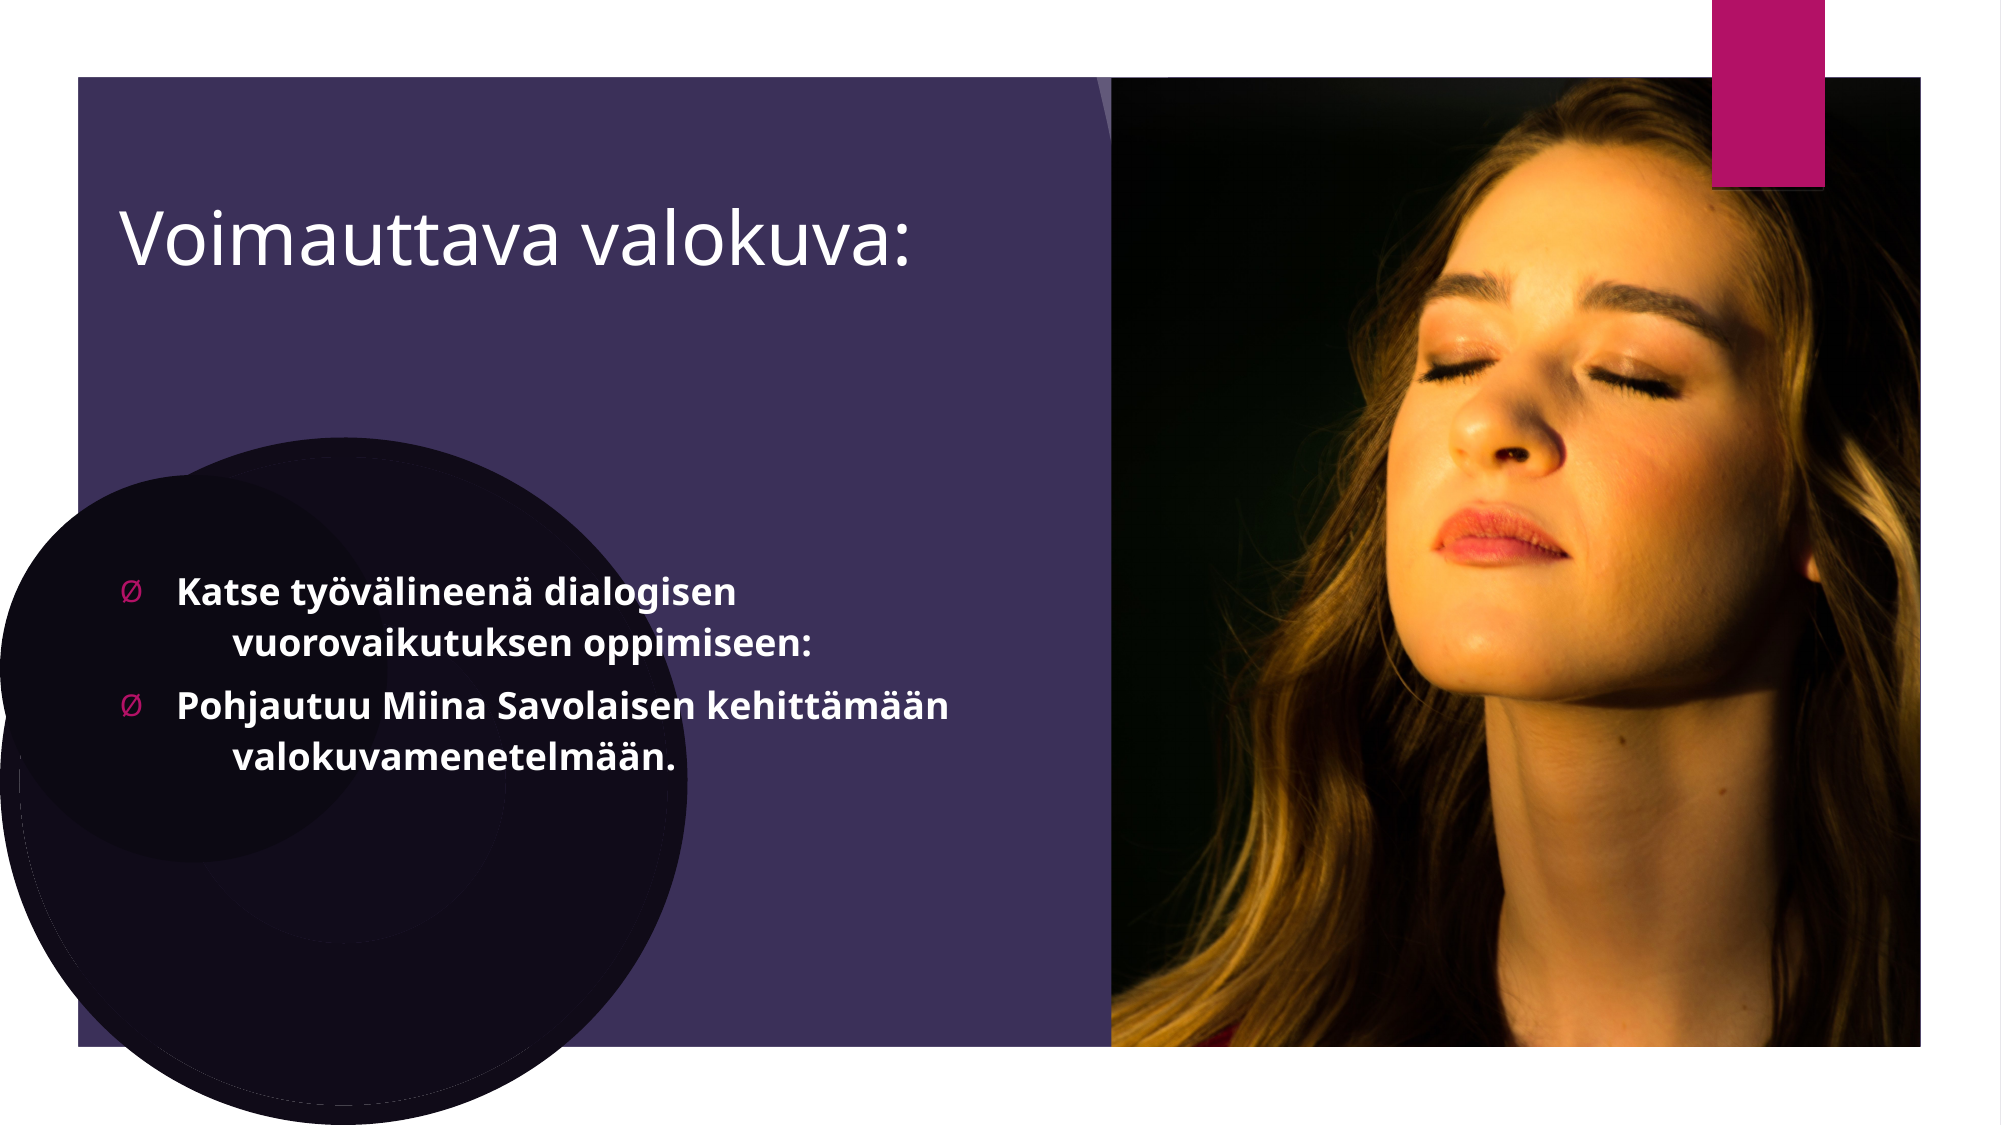

# Voimauttava valokuva:
Katse työvälineenä dialogisen vuorovaikutuksen oppimiseen:
Pohjautuu Miina Savolaisen kehittämään valokuvamenetelmään.